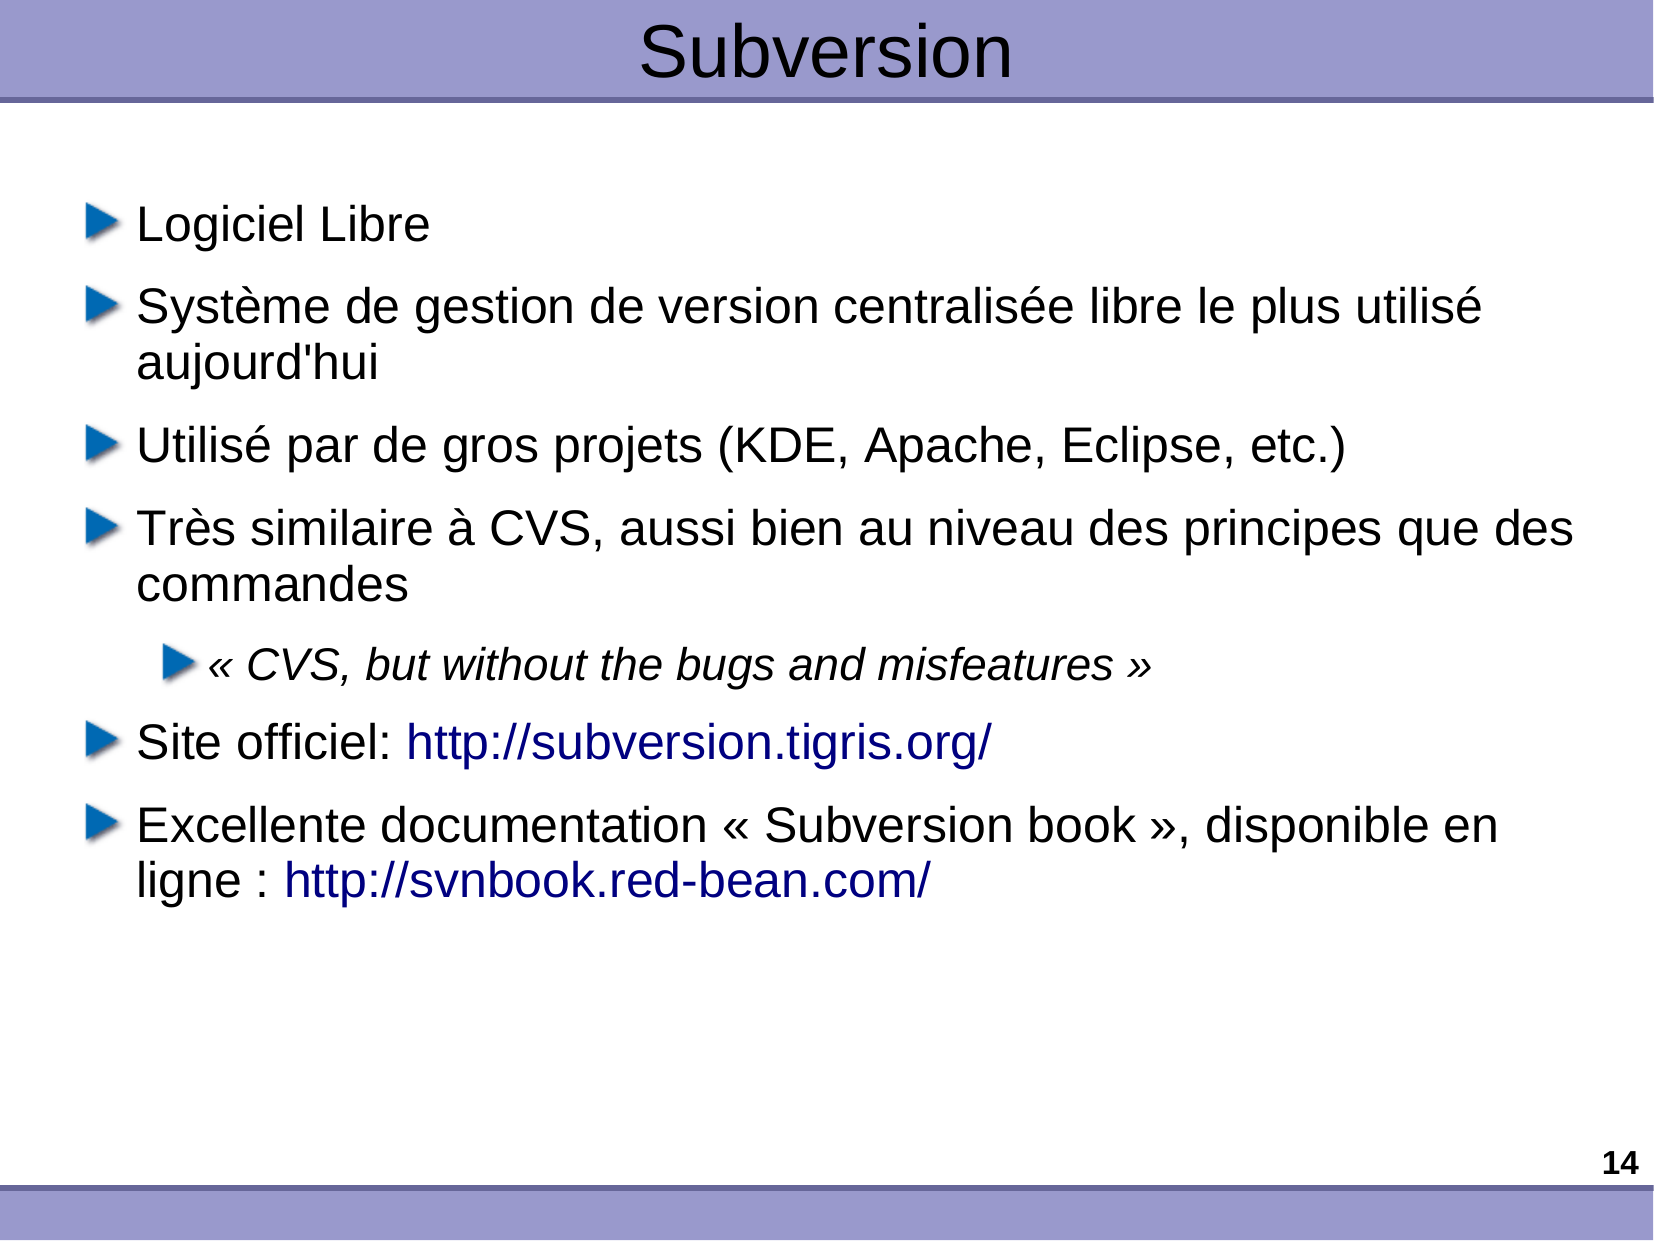

# Subversion
Logiciel Libre
Système de gestion de version centralisée libre le plus utilisé aujourd'hui
Utilisé par de gros projets (KDE, Apache, Eclipse, etc.)
Très similaire à CVS, aussi bien au niveau des principes que des commandes
« CVS, but without the bugs and misfeatures »
Site officiel: http://subversion.tigris.org/
Excellente documentation « Subversion book », disponible en ligne : http://svnbook.red-bean.com/